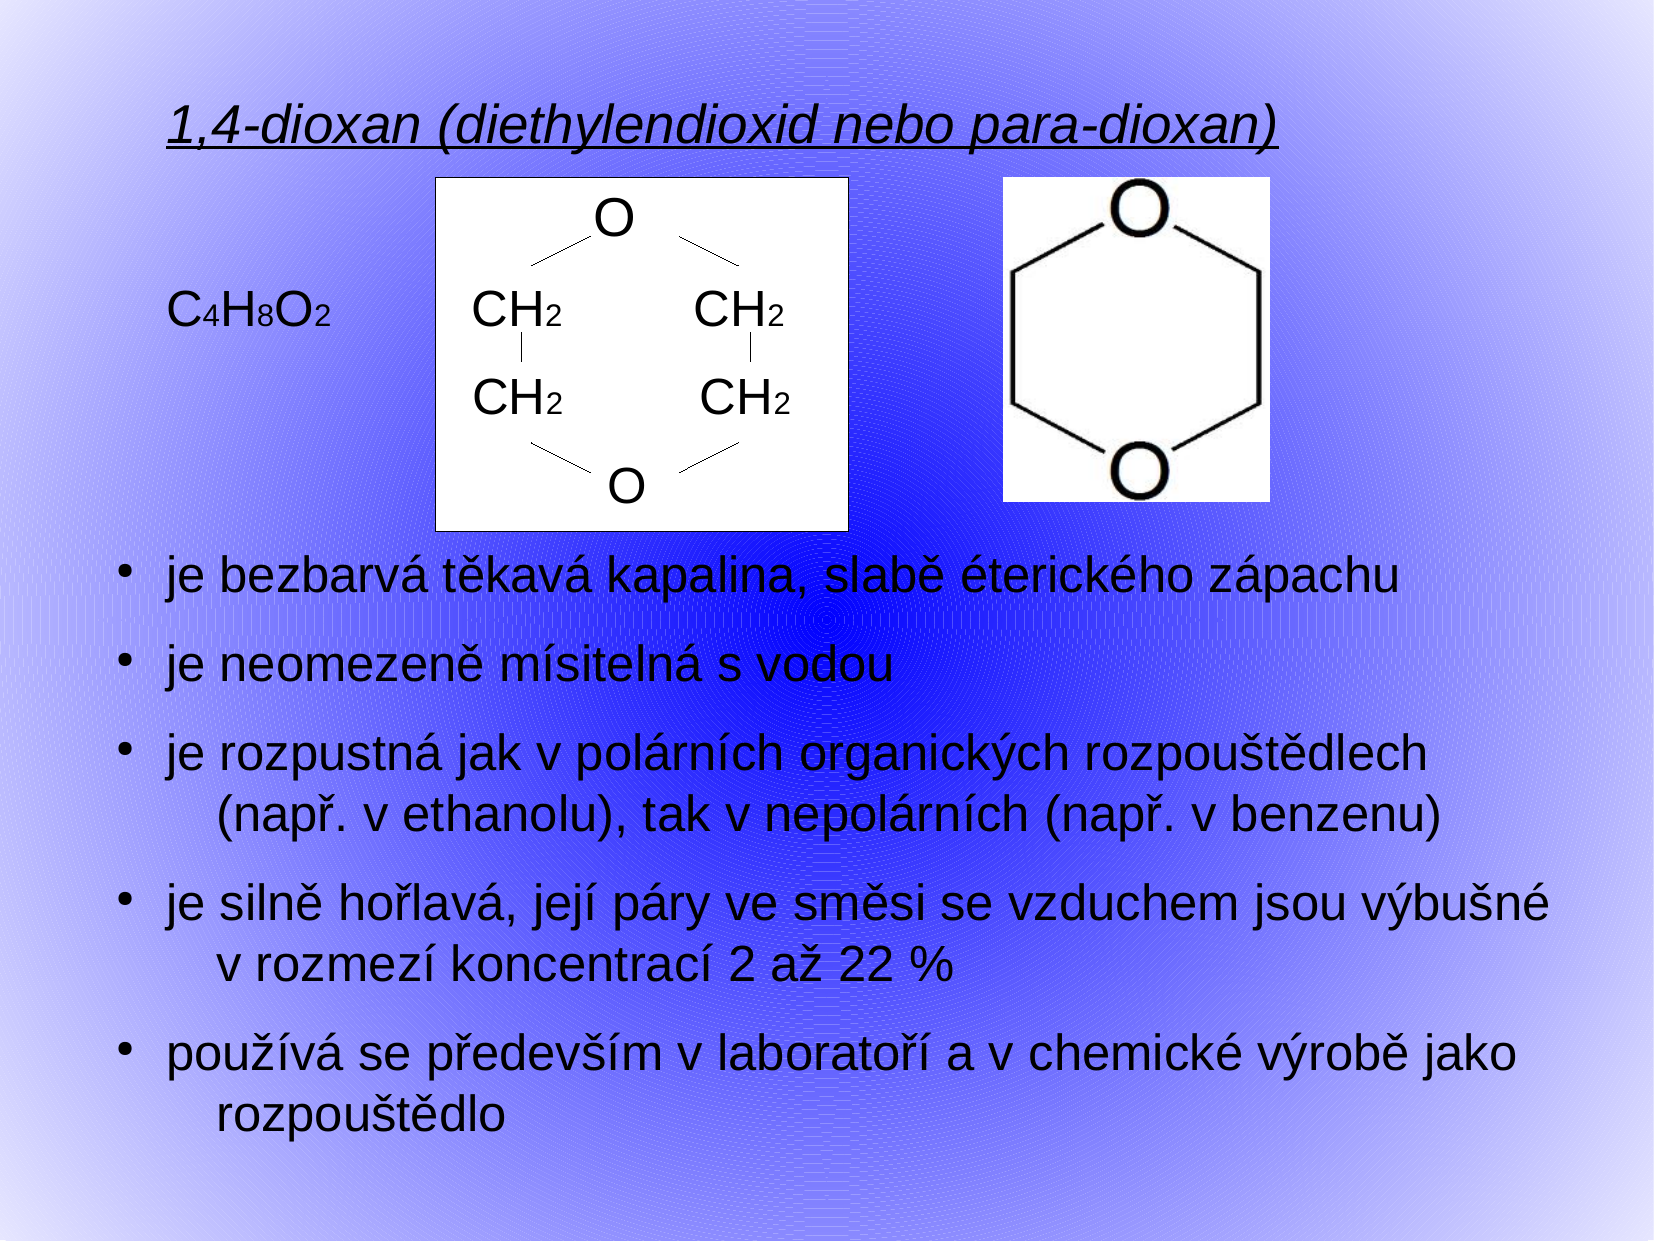

# 1,4-dioxan (diethylendioxid nebo para-dioxan)
 O
C4H8O2 CH2 CH2
 CH2 CH2
 O
je bezbarvá těkavá kapalina, slabě éterického zápachu
je neomezeně mísitelná s vodou
je rozpustná jak v polárních organických rozpouštědlech (např. v ethanolu), tak v nepolárních (např. v benzenu)
je silně hořlavá, její páry ve směsi se vzduchem jsou výbušné v rozmezí koncentrací 2 až 22 %
používá se především v laboratoří a v chemické výrobě jako rozpouštědlo